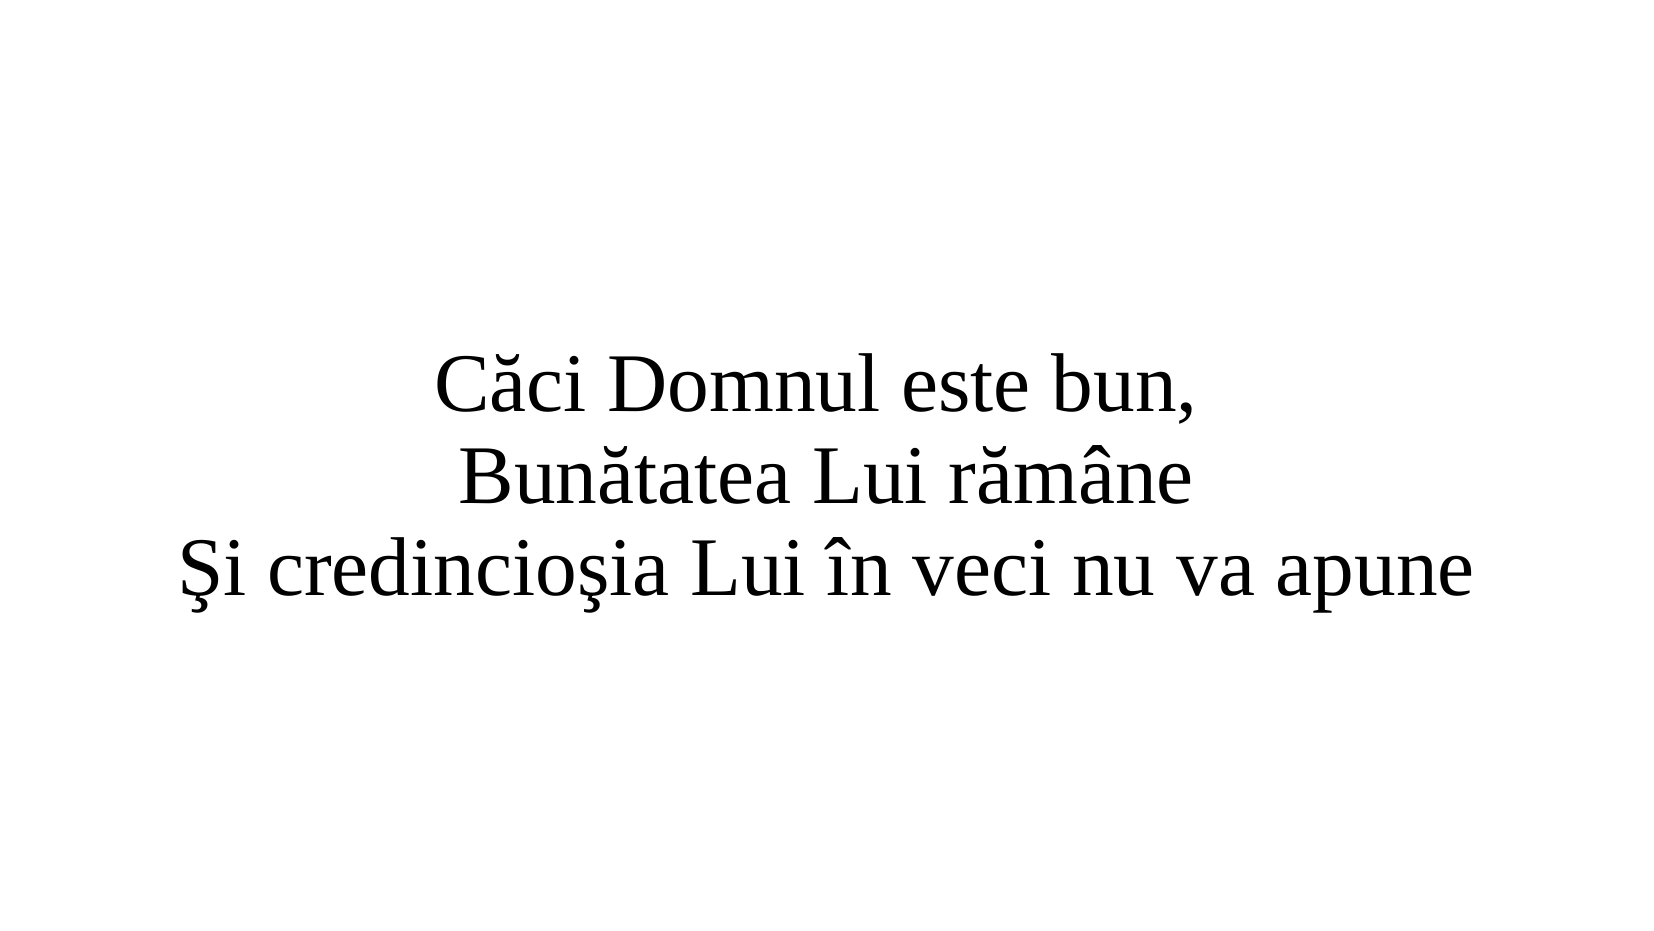

# Căci Domnul este bun,
Bunătatea Lui rămâne
Şi credincioşia Lui în veci nu va apune